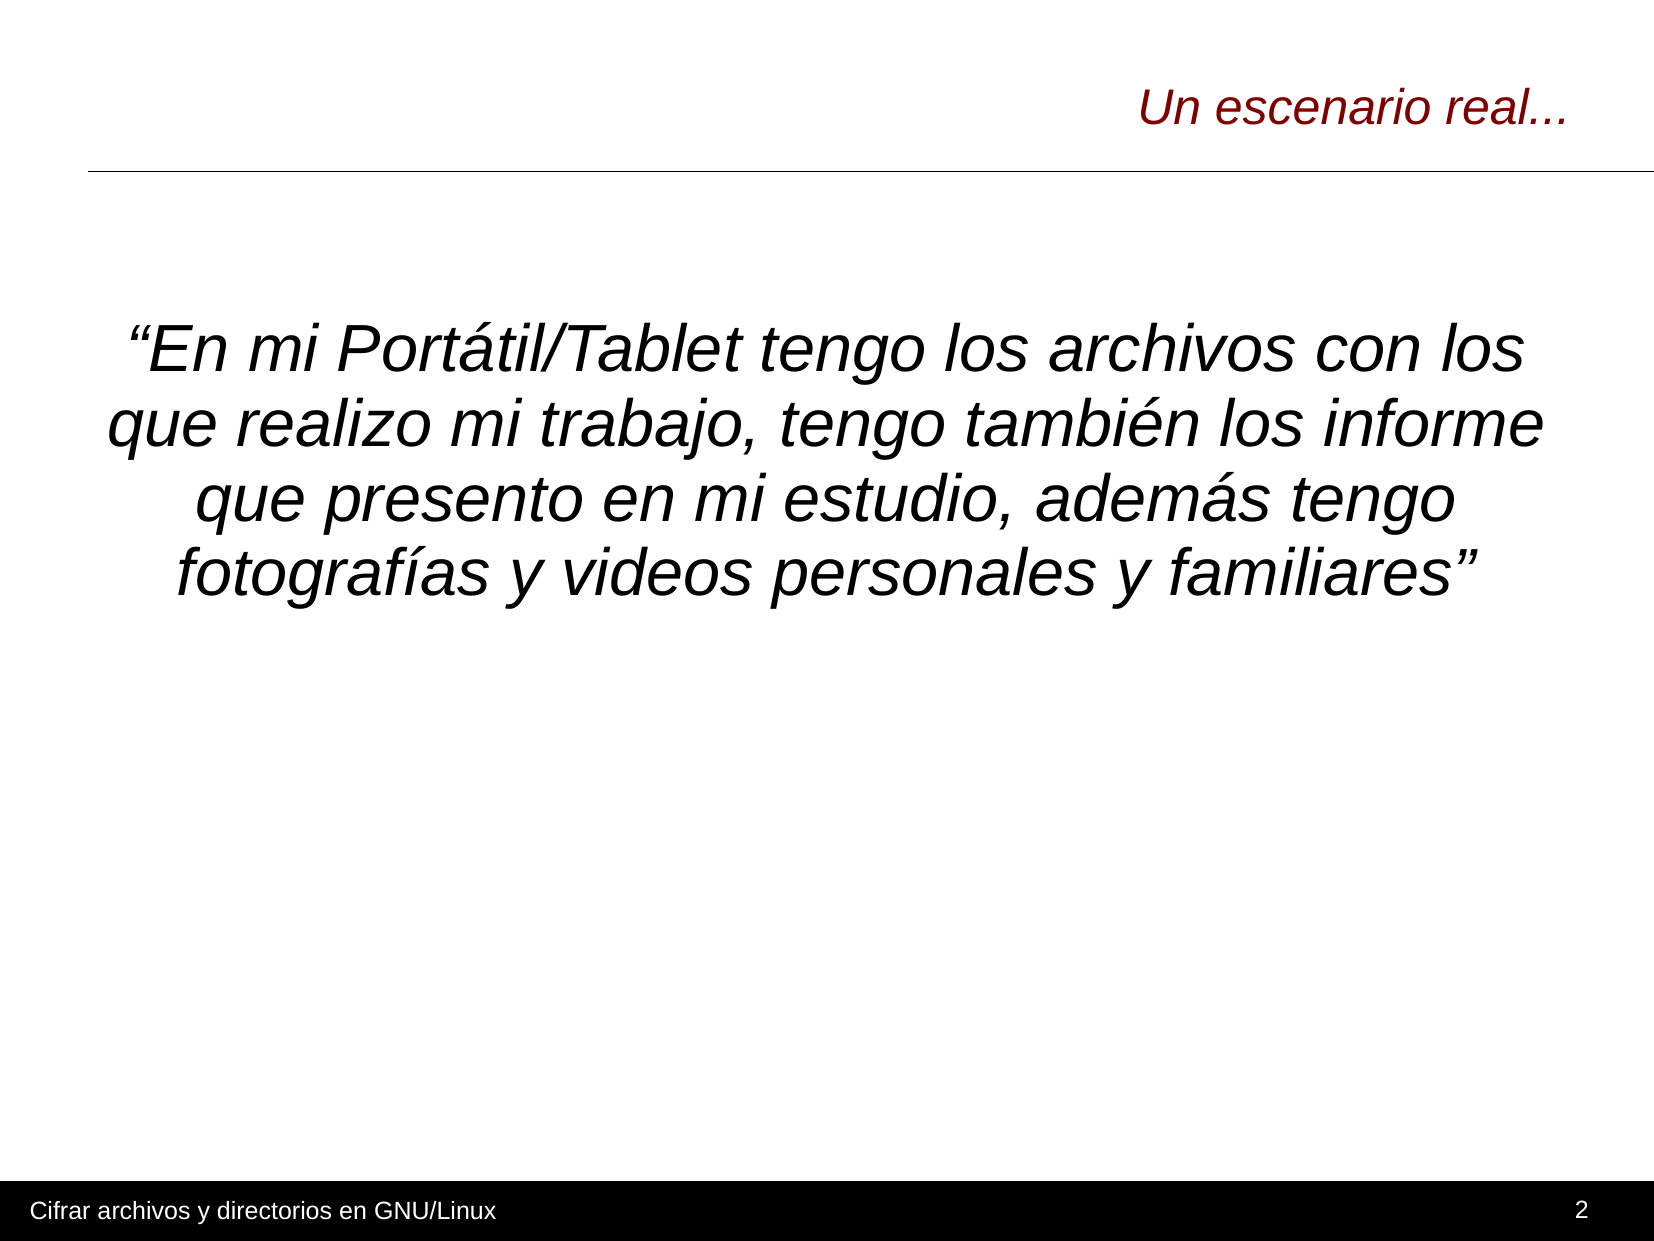

# Un escenario real...
“En mi Portátil/Tablet tengo los archivos con los que realizo mi trabajo, tengo también los informe que presento en mi estudio, además tengo fotografías y videos personales y familiares”
2